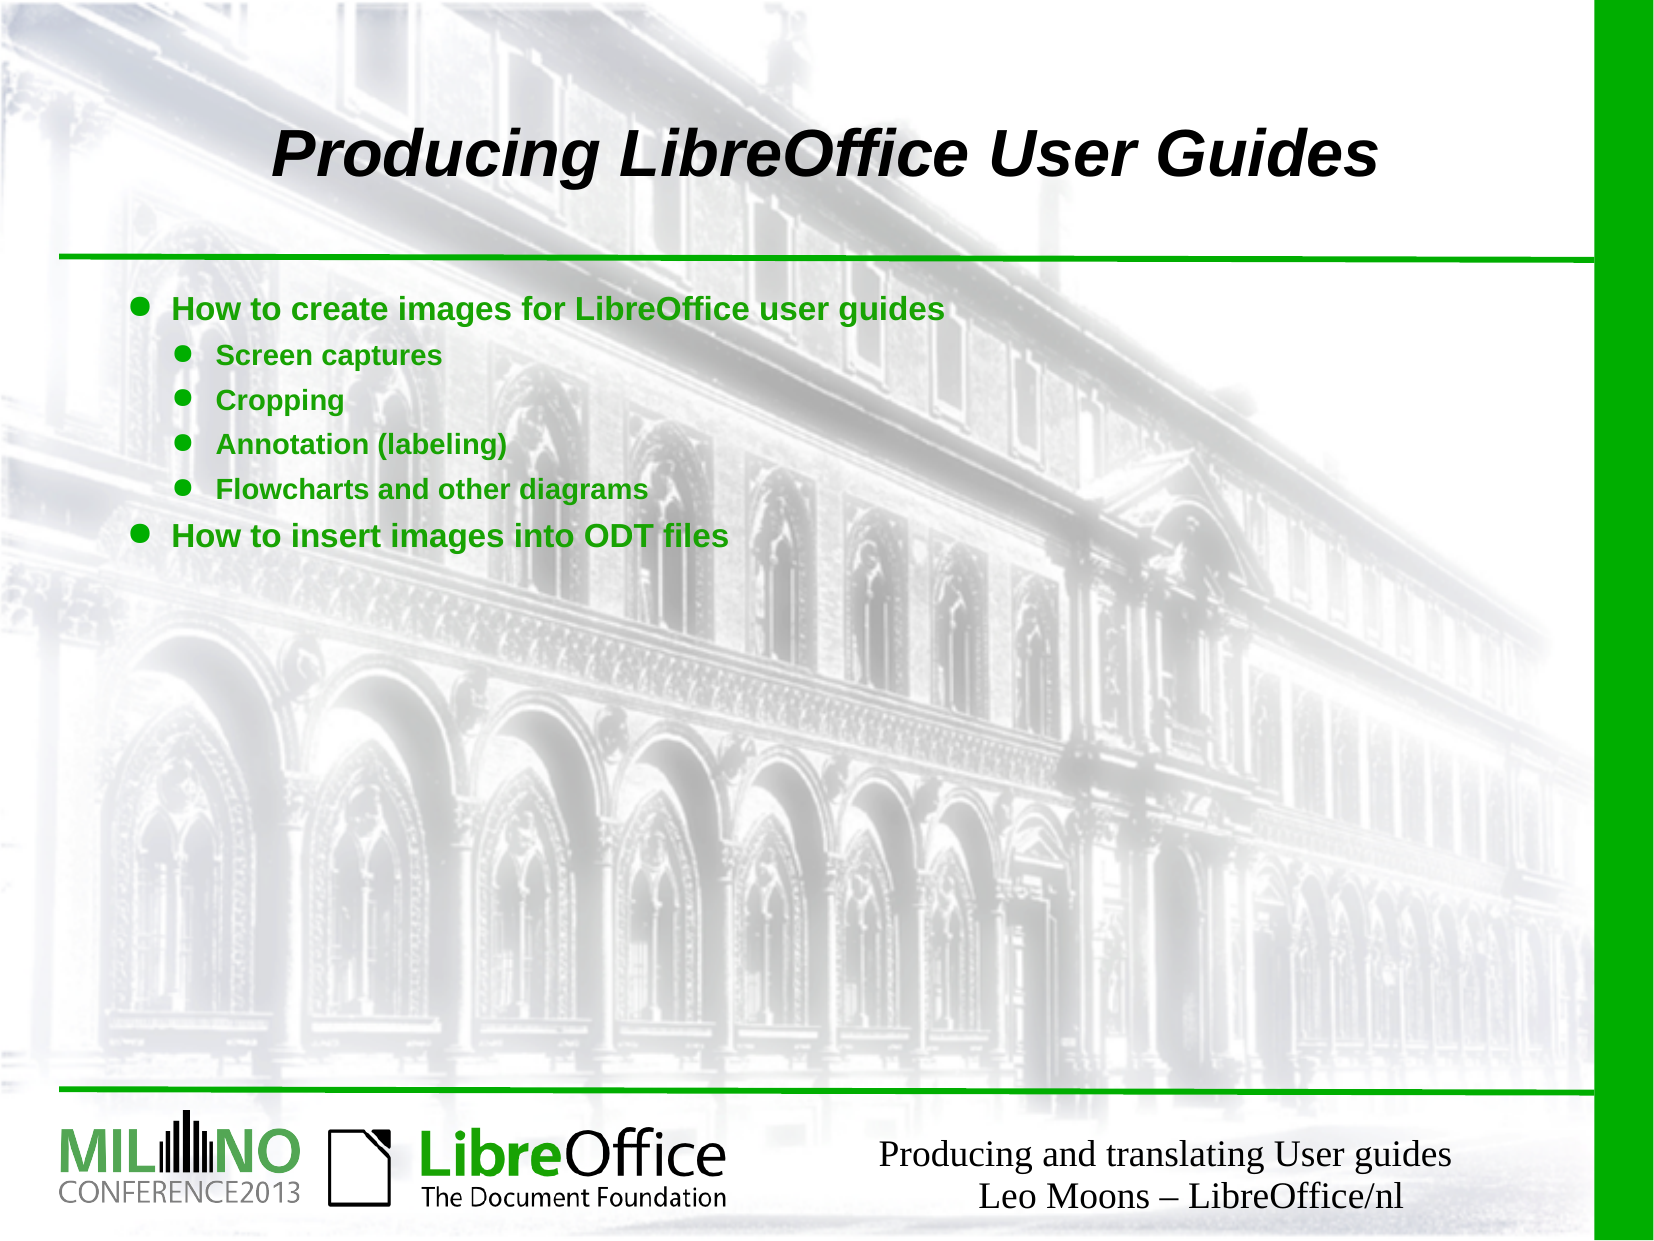

# Producing LibreOffice User Guides
How to create images for LibreOffice user guides
Screen captures
Cropping
Annotation (labeling)
Flowcharts and other diagrams
How to insert images into ODT files
Producing and translating User guides
Leo Moons – LibreOffice/nl